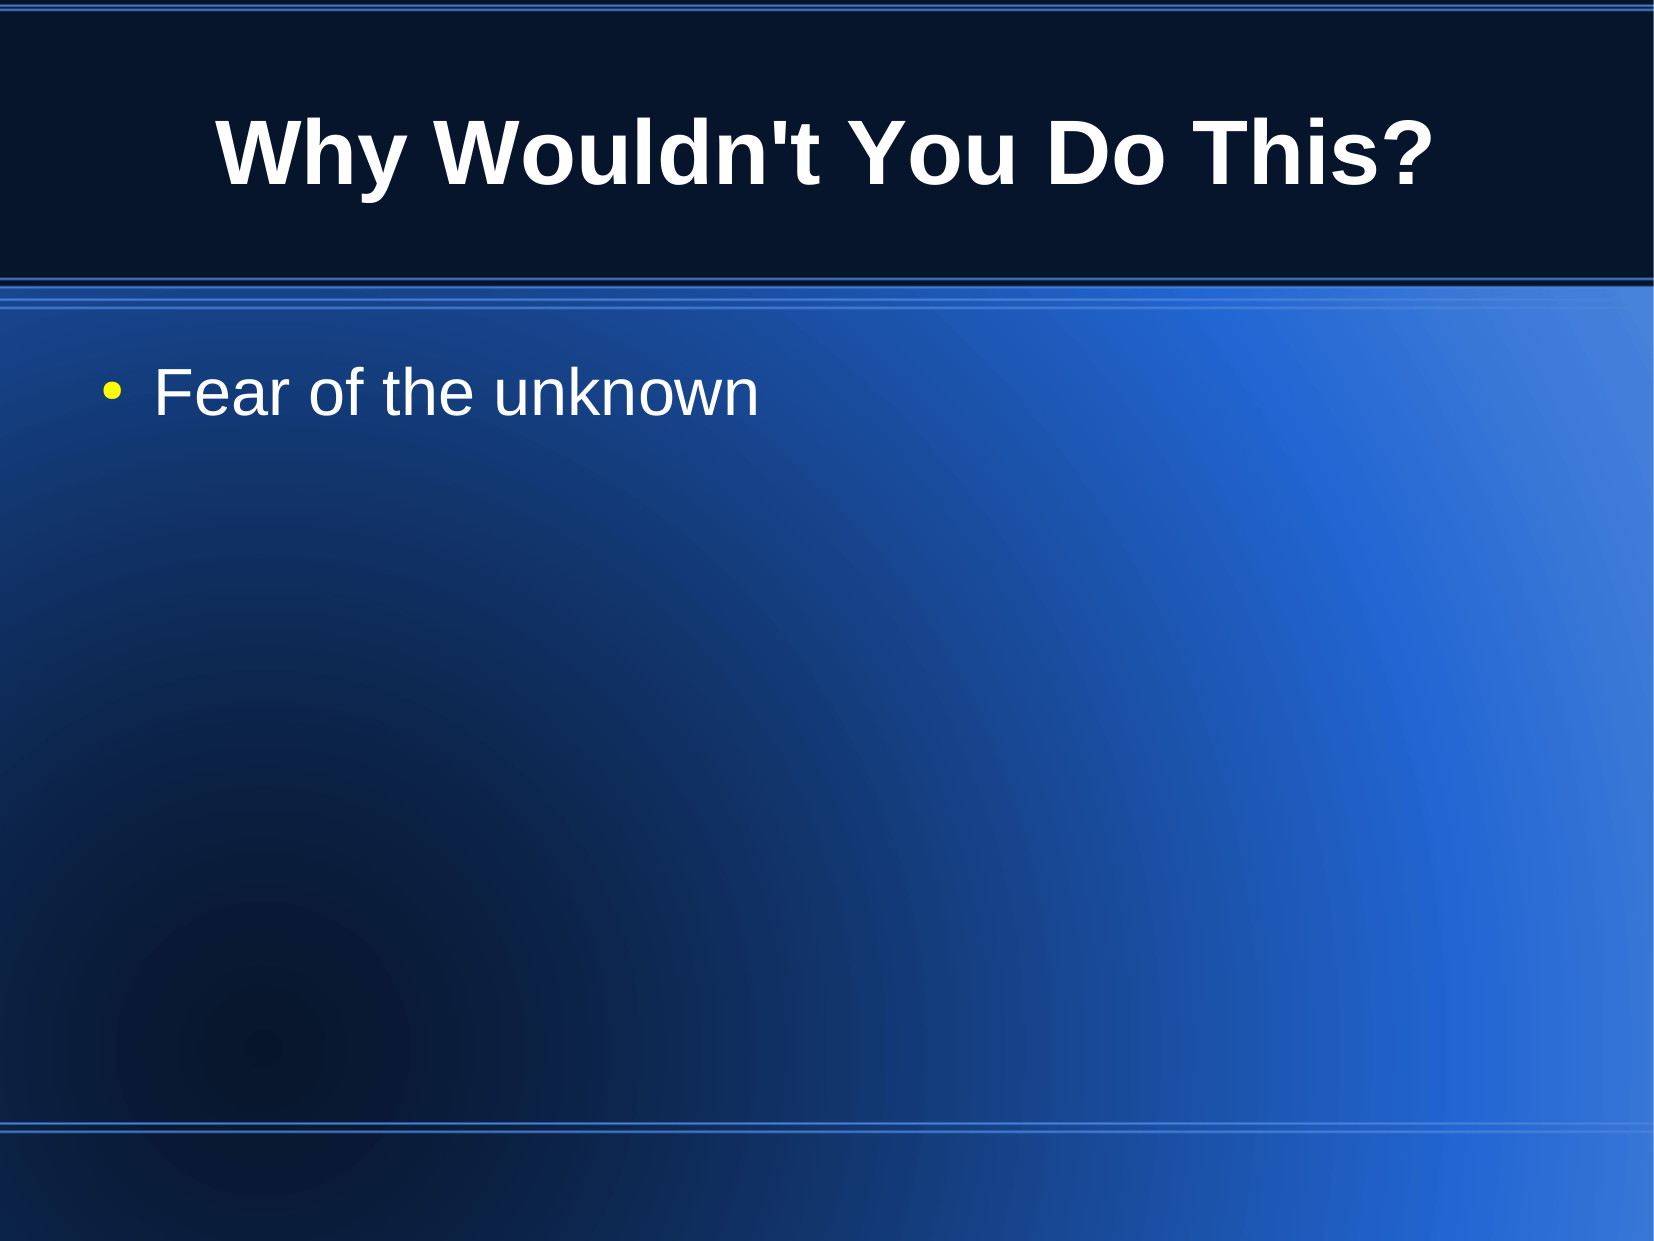

# Why Wouldn't You Do This?
Fear of the unknown